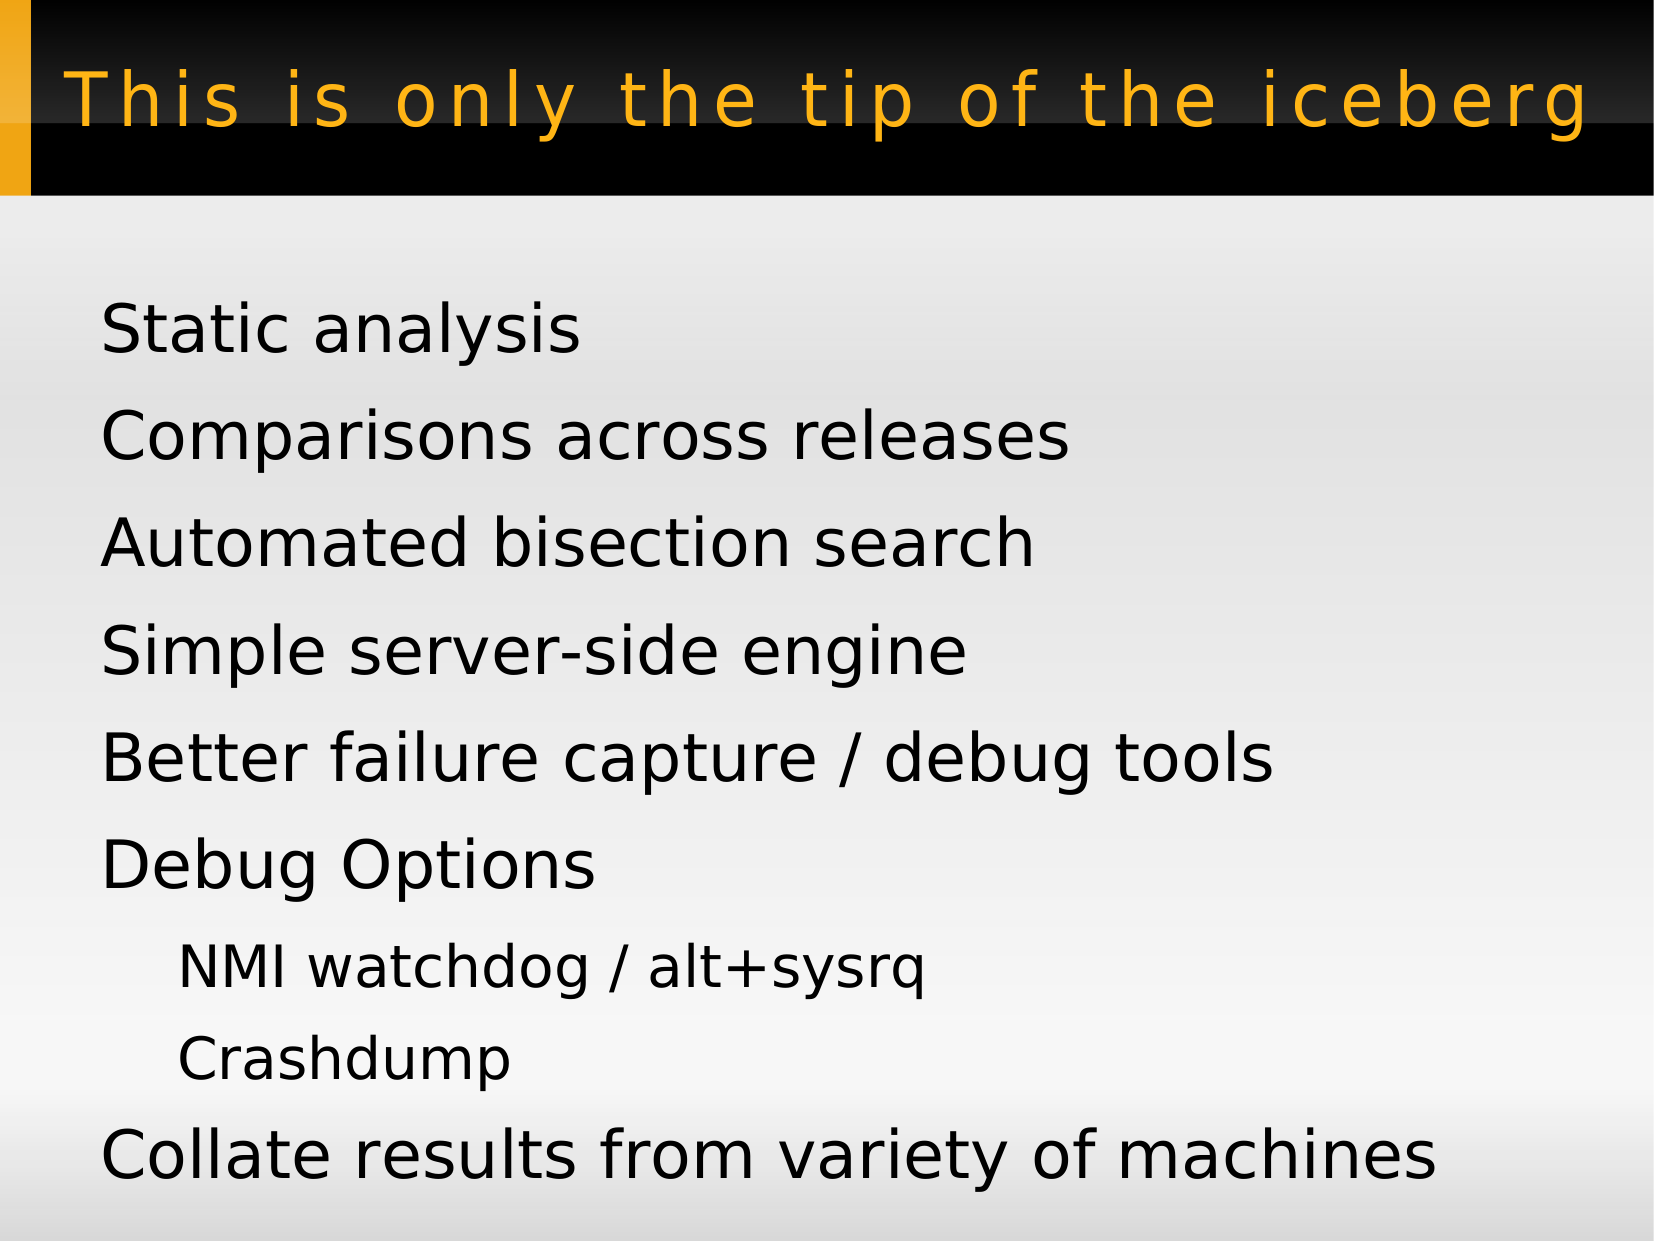

# This is only the tip of the iceberg
Static analysis
Comparisons across releases
Automated bisection search
Simple server-side engine
Better failure capture / debug tools
Debug Options
NMI watchdog / alt+sysrq
Crashdump
Collate results from variety of machines